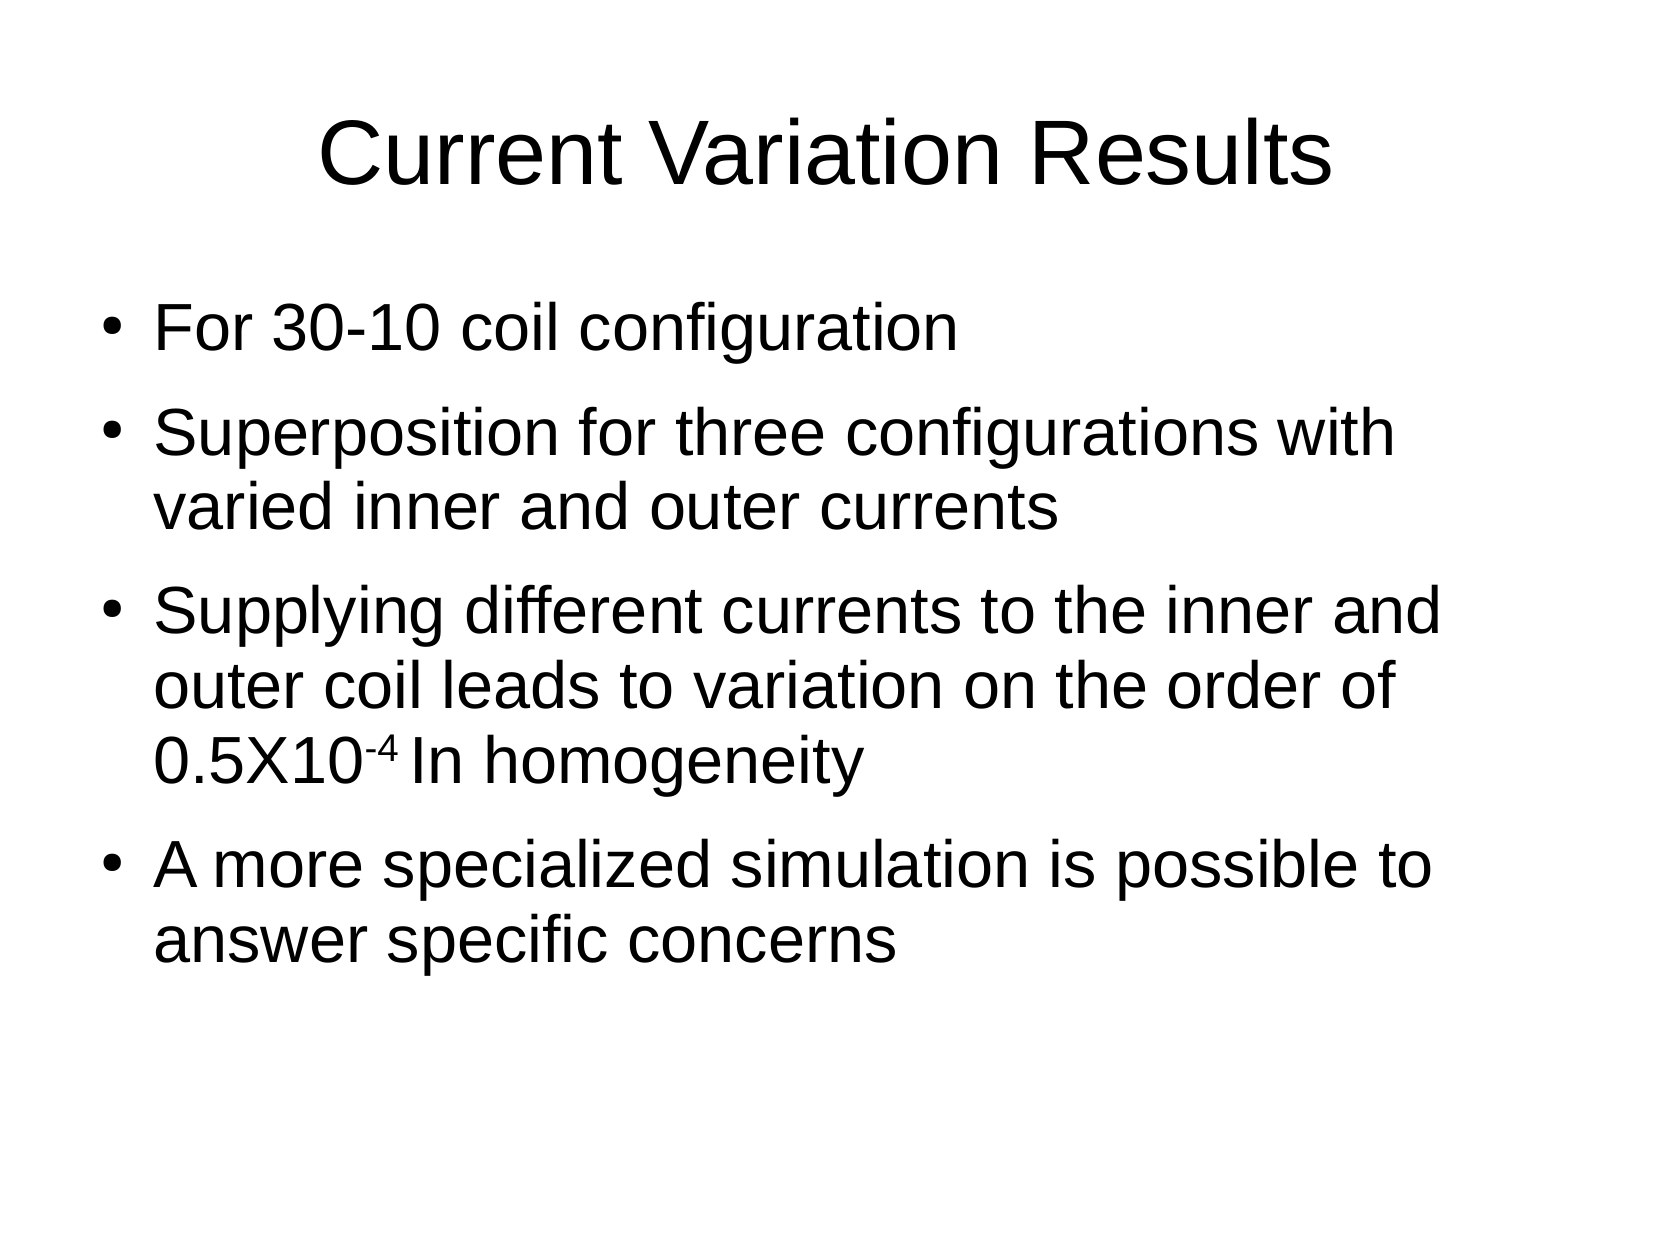

# Current Variation Results
For 30-10 coil configuration
Superposition for three configurations with varied inner and outer currents
Supplying different currents to the inner and outer coil leads to variation on the order of 0.5X10-4 In homogeneity
A more specialized simulation is possible to answer specific concerns